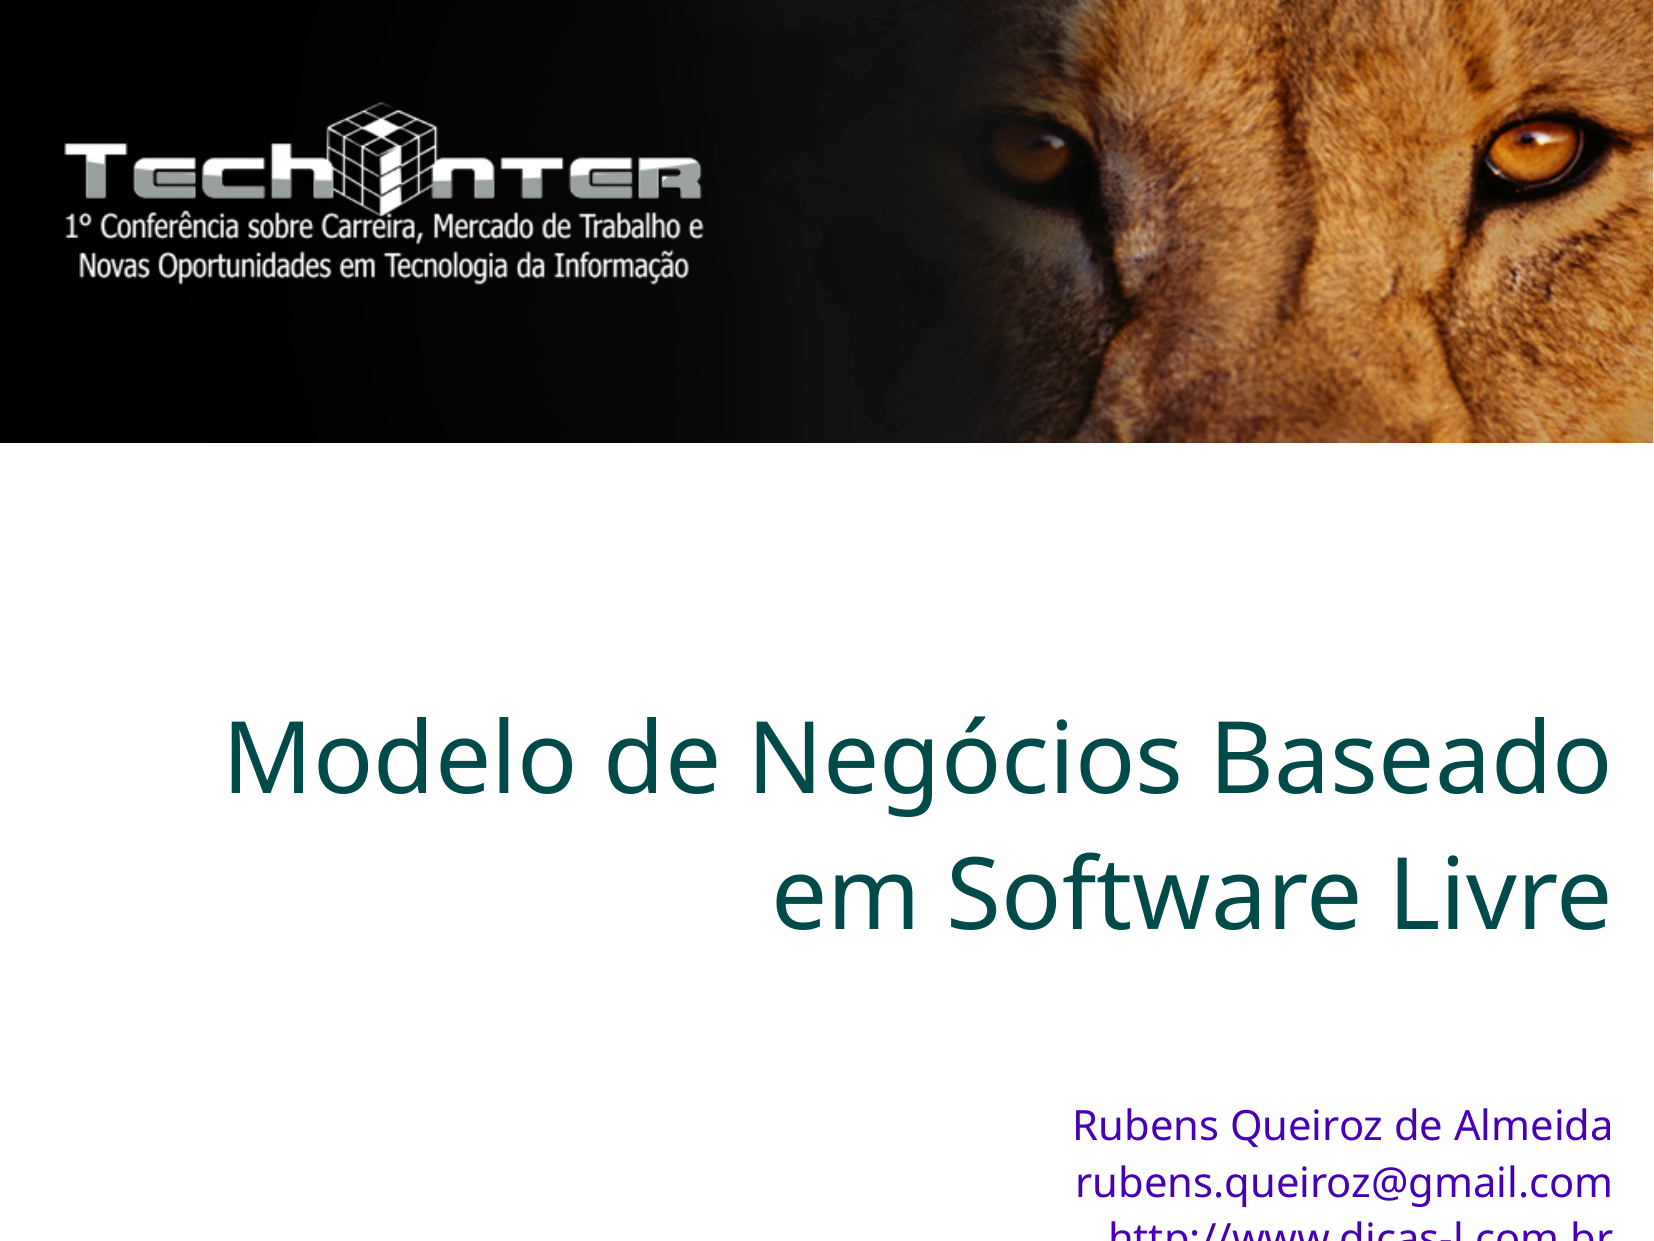

Modelo de Negócios Baseado
em Software Livre
Rubens Queiroz de Almeida
rubens.queiroz@gmail.com
http://www.dicas-l.com.br